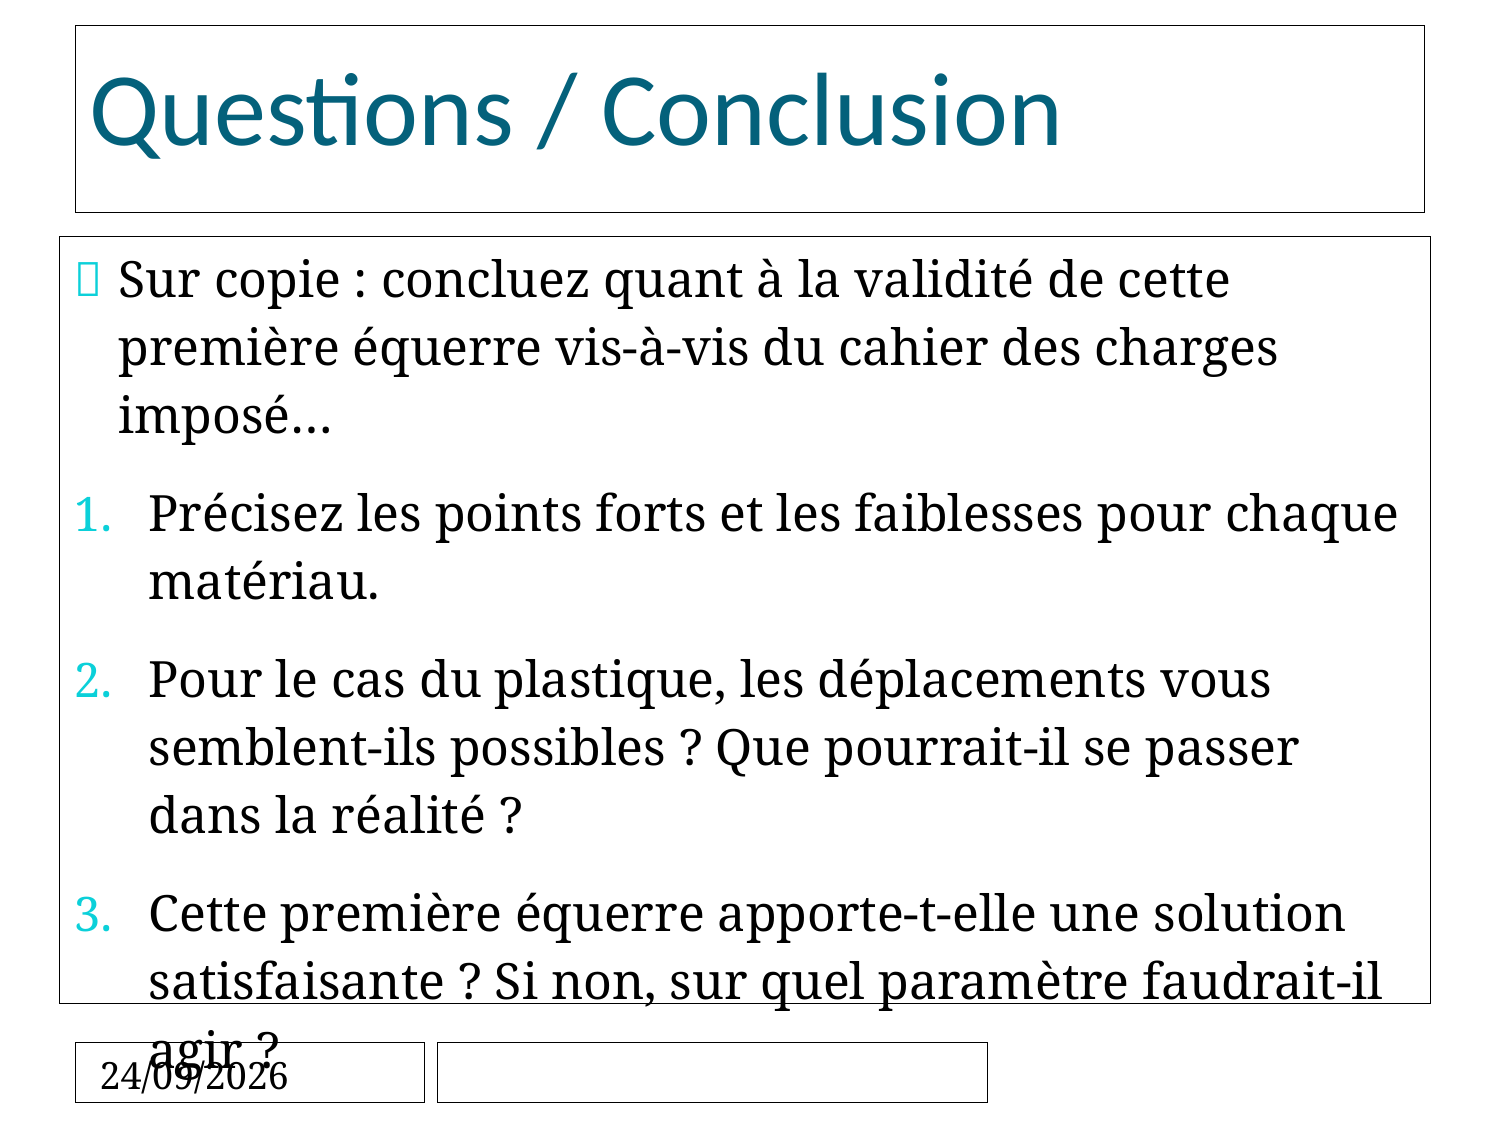

# Questions / Conclusion
Sur copie : concluez quant à la validité de cette première équerre vis-à-vis du cahier des charges imposé…
Précisez les points forts et les faiblesses pour chaque matériau.
Pour le cas du plastique, les déplacements vous semblent-ils possibles ? Que pourrait-il se passer dans la réalité ?
Cette première équerre apporte-t-elle une solution satisfaisante ? Si non, sur quel paramètre faudrait-il agir ?